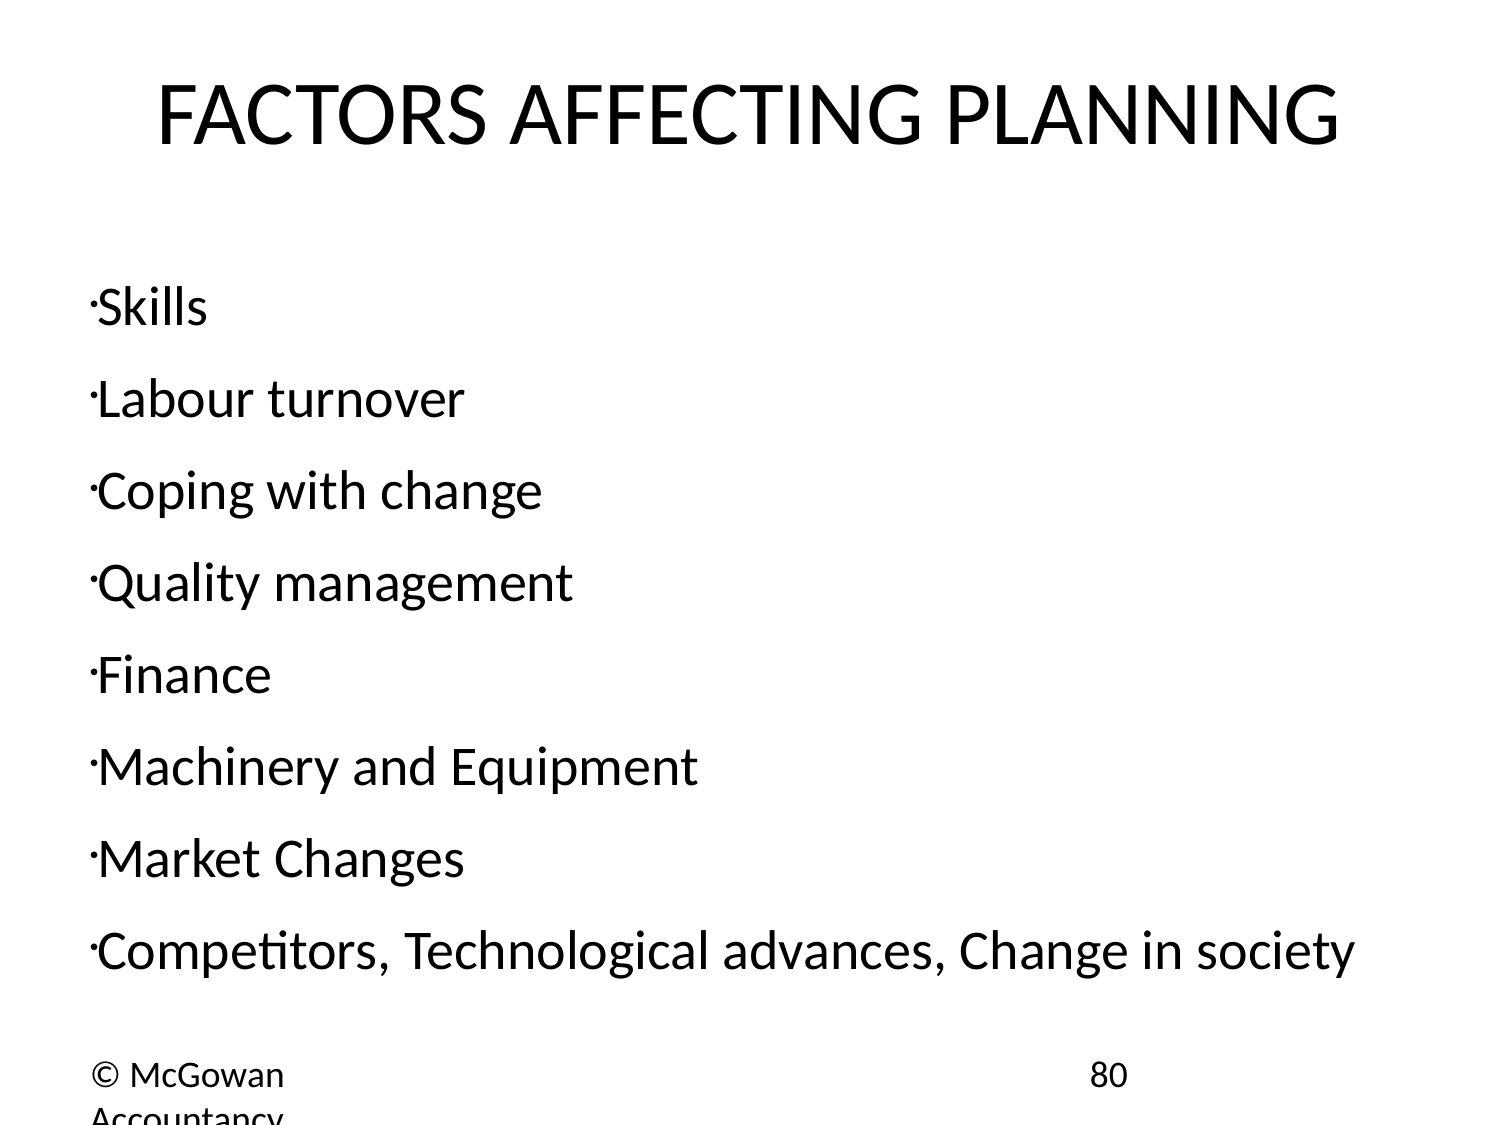

# FACTORS AFFECTING PLANNING
Skills
Labour turnover
Coping with change
Quality management
Finance
Machinery and Equipment
Market Changes
Competitors, Technological advances, Change in society
© McGowan Accountancy Services
80